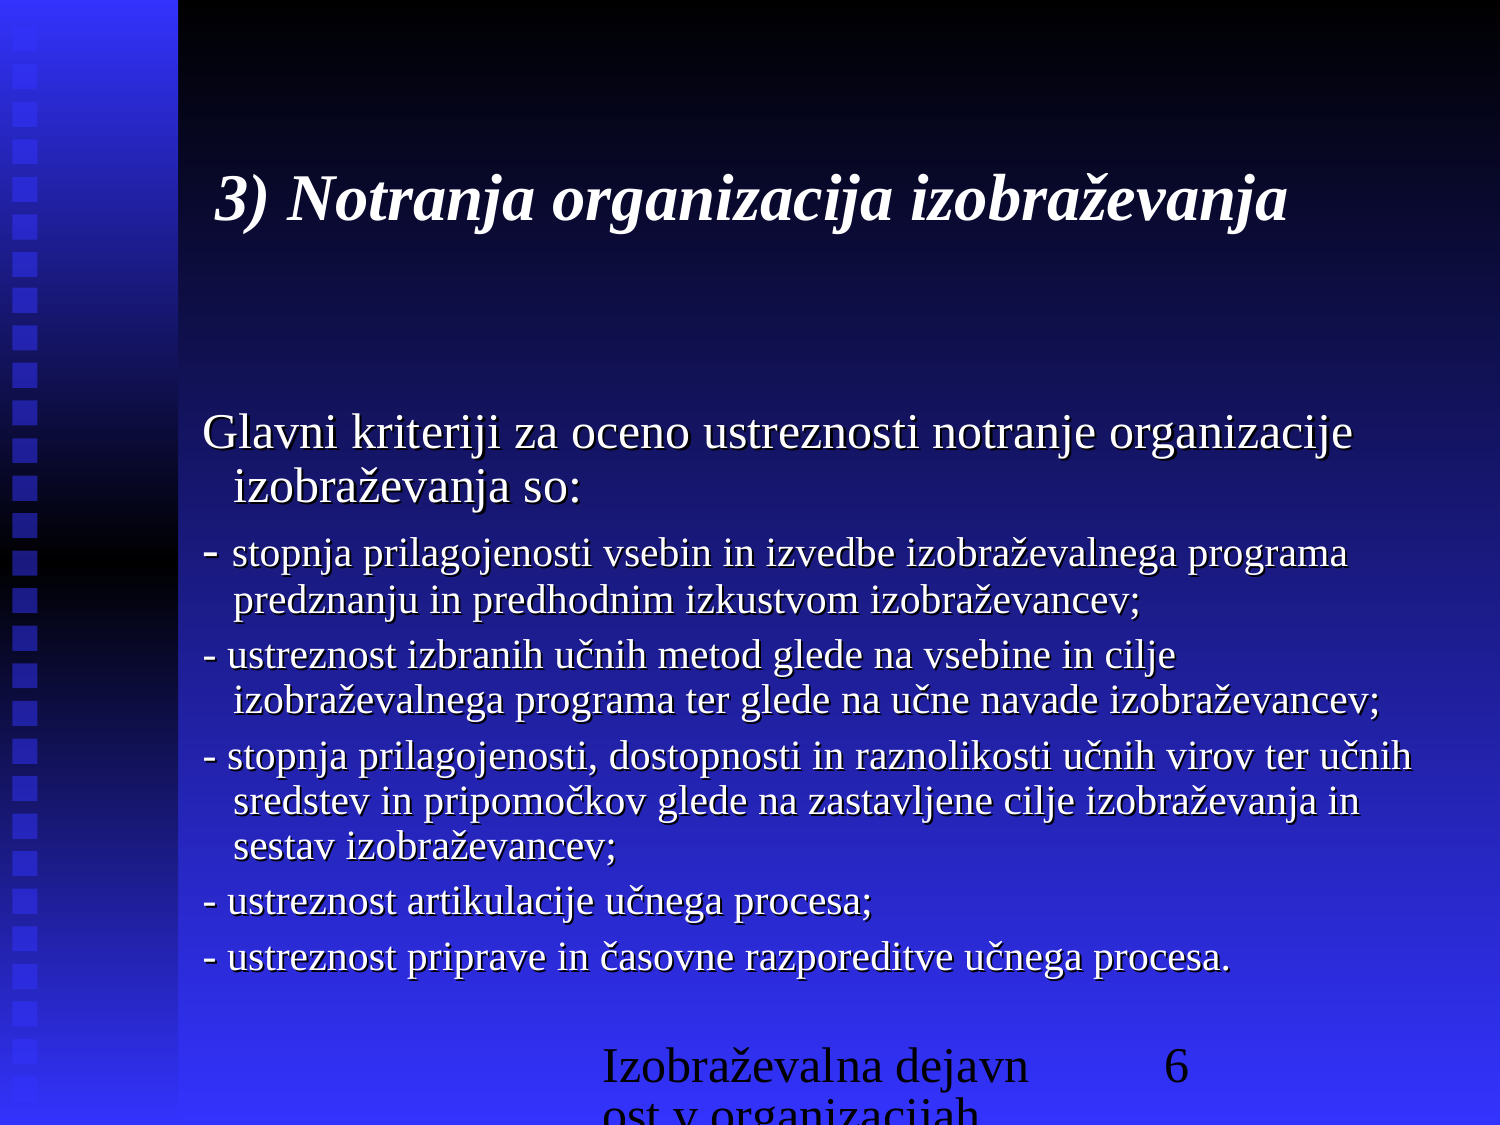

# 3) Notranja organizacija izobraževanja
Glavni kriteriji za oceno ustreznosti notranje organizacije izobraževanja so:
- stopnja prilagojenosti vsebin in izvedbe izobraževalnega programa predznanju in predhodnim izkustvom izobraževancev;
- ustreznost izbranih učnih metod glede na vsebine in cilje izobraževalnega programa ter glede na učne navade izobraževancev;
- stopnja prilagojenosti, dostopnosti in raznolikosti učnih virov ter učnih sredstev in pripomočkov glede na zastavljene cilje izobraževanja in sestav izobraževancev;
- ustreznost artikulacije učnega procesa;
- ustreznost priprave in časovne razporeditve učnega procesa.
Izobraževalna dejavnost v organizacijah
6